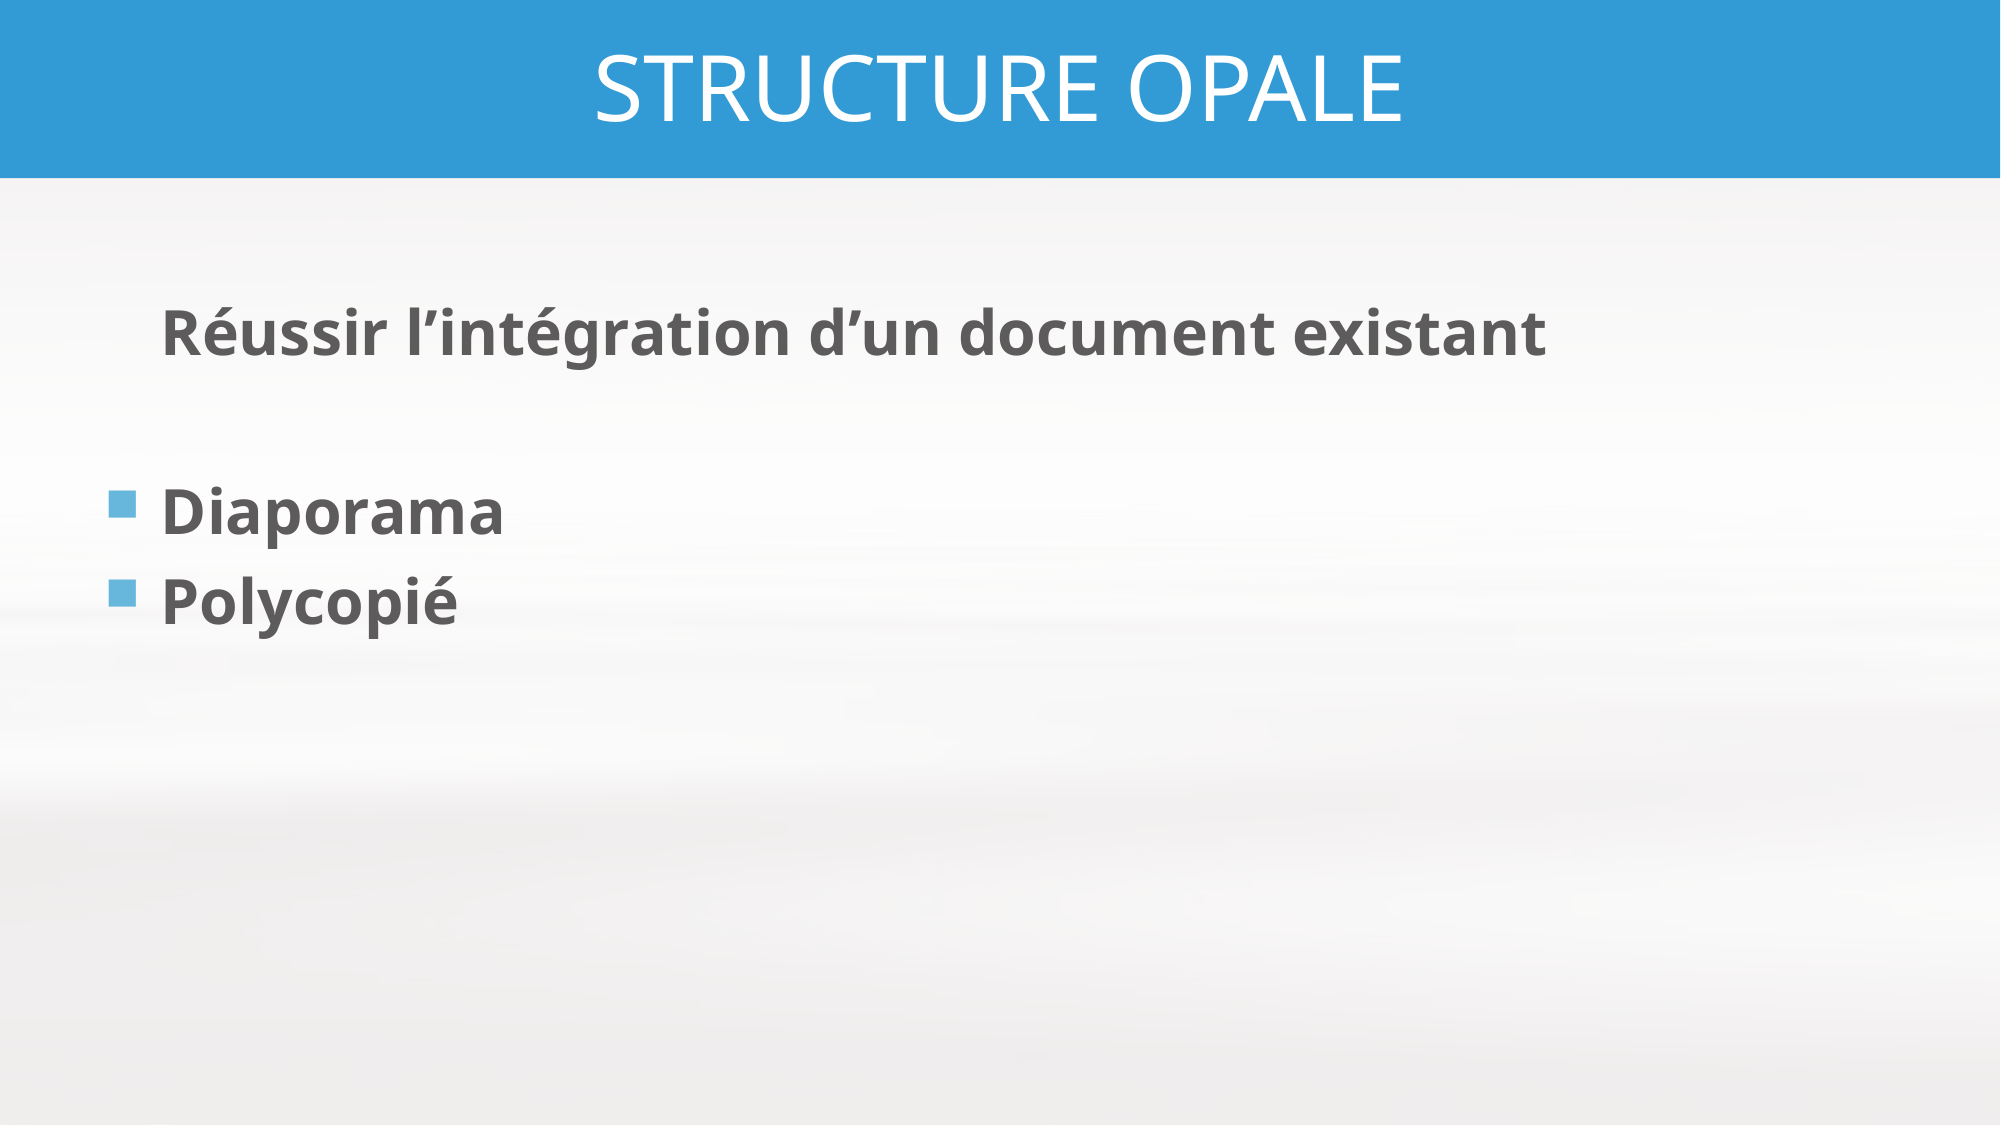

Structure Opale
Réussir l’intégration d’un document existant
Diaporama
Polycopié